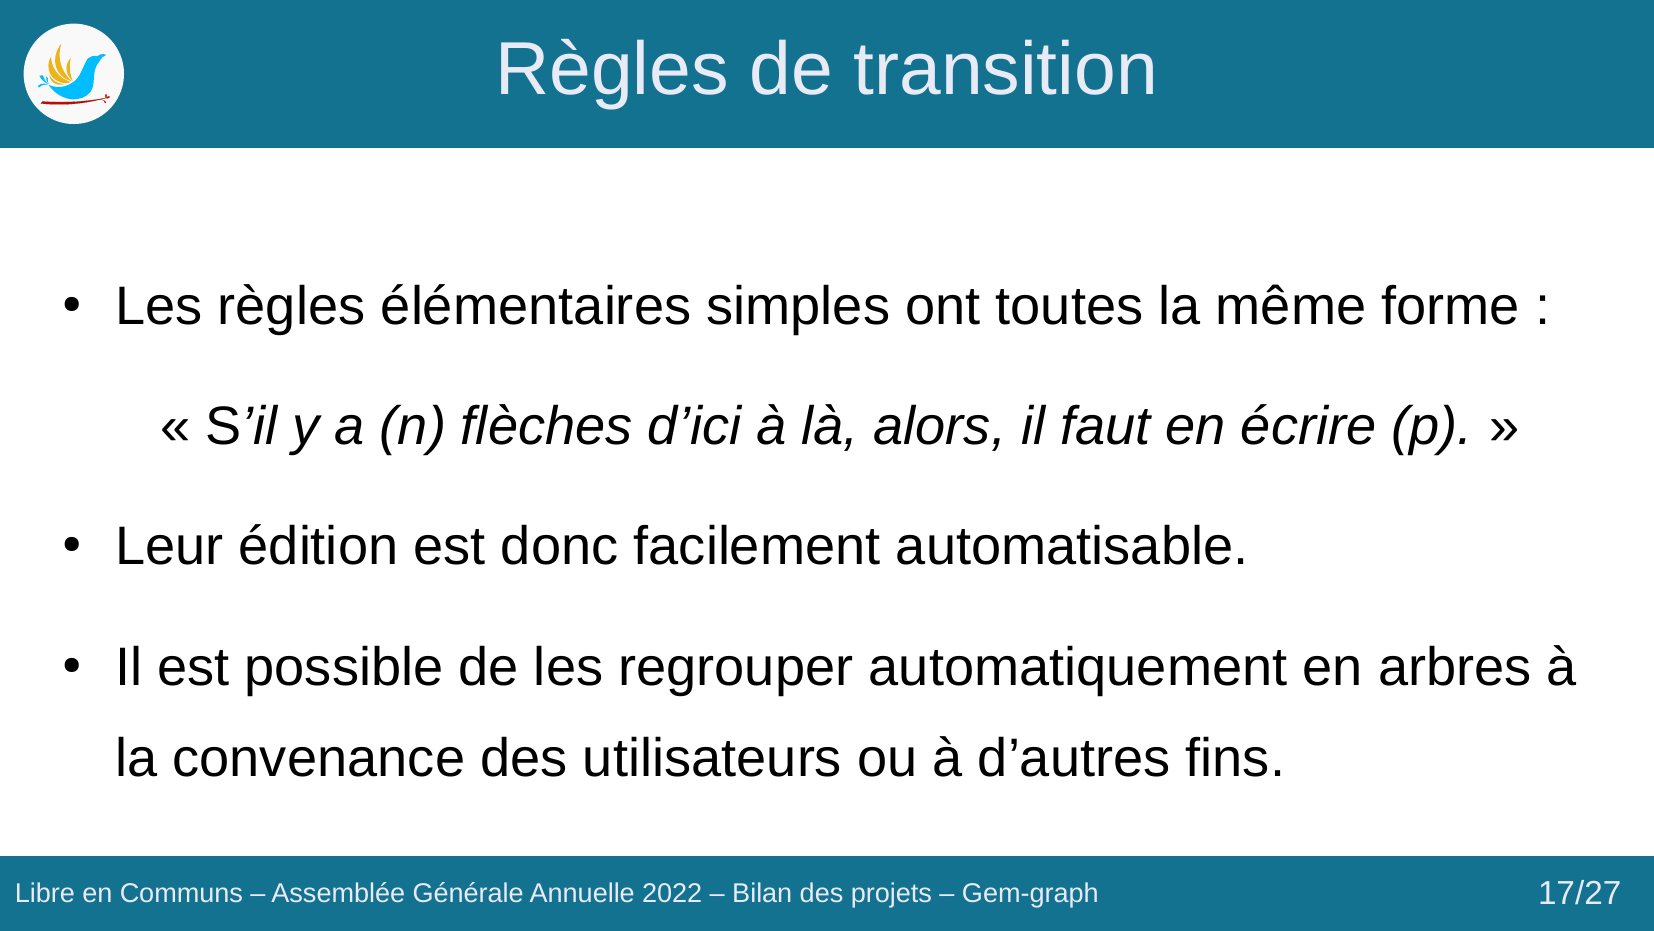

Règles de transition
Les règles élémentaires simples ont toutes la même forme :
 « S’il y a (n) flèches d’ici à là, alors, il faut en écrire (p). »
Leur édition est donc facilement automatisable.
Il est possible de les regrouper automatiquement en arbres à la convenance des utilisateurs ou à d’autres fins.
Libre en Communs – Assemblée Générale Annuelle 2022 – Bilan des projets – Gem-graph